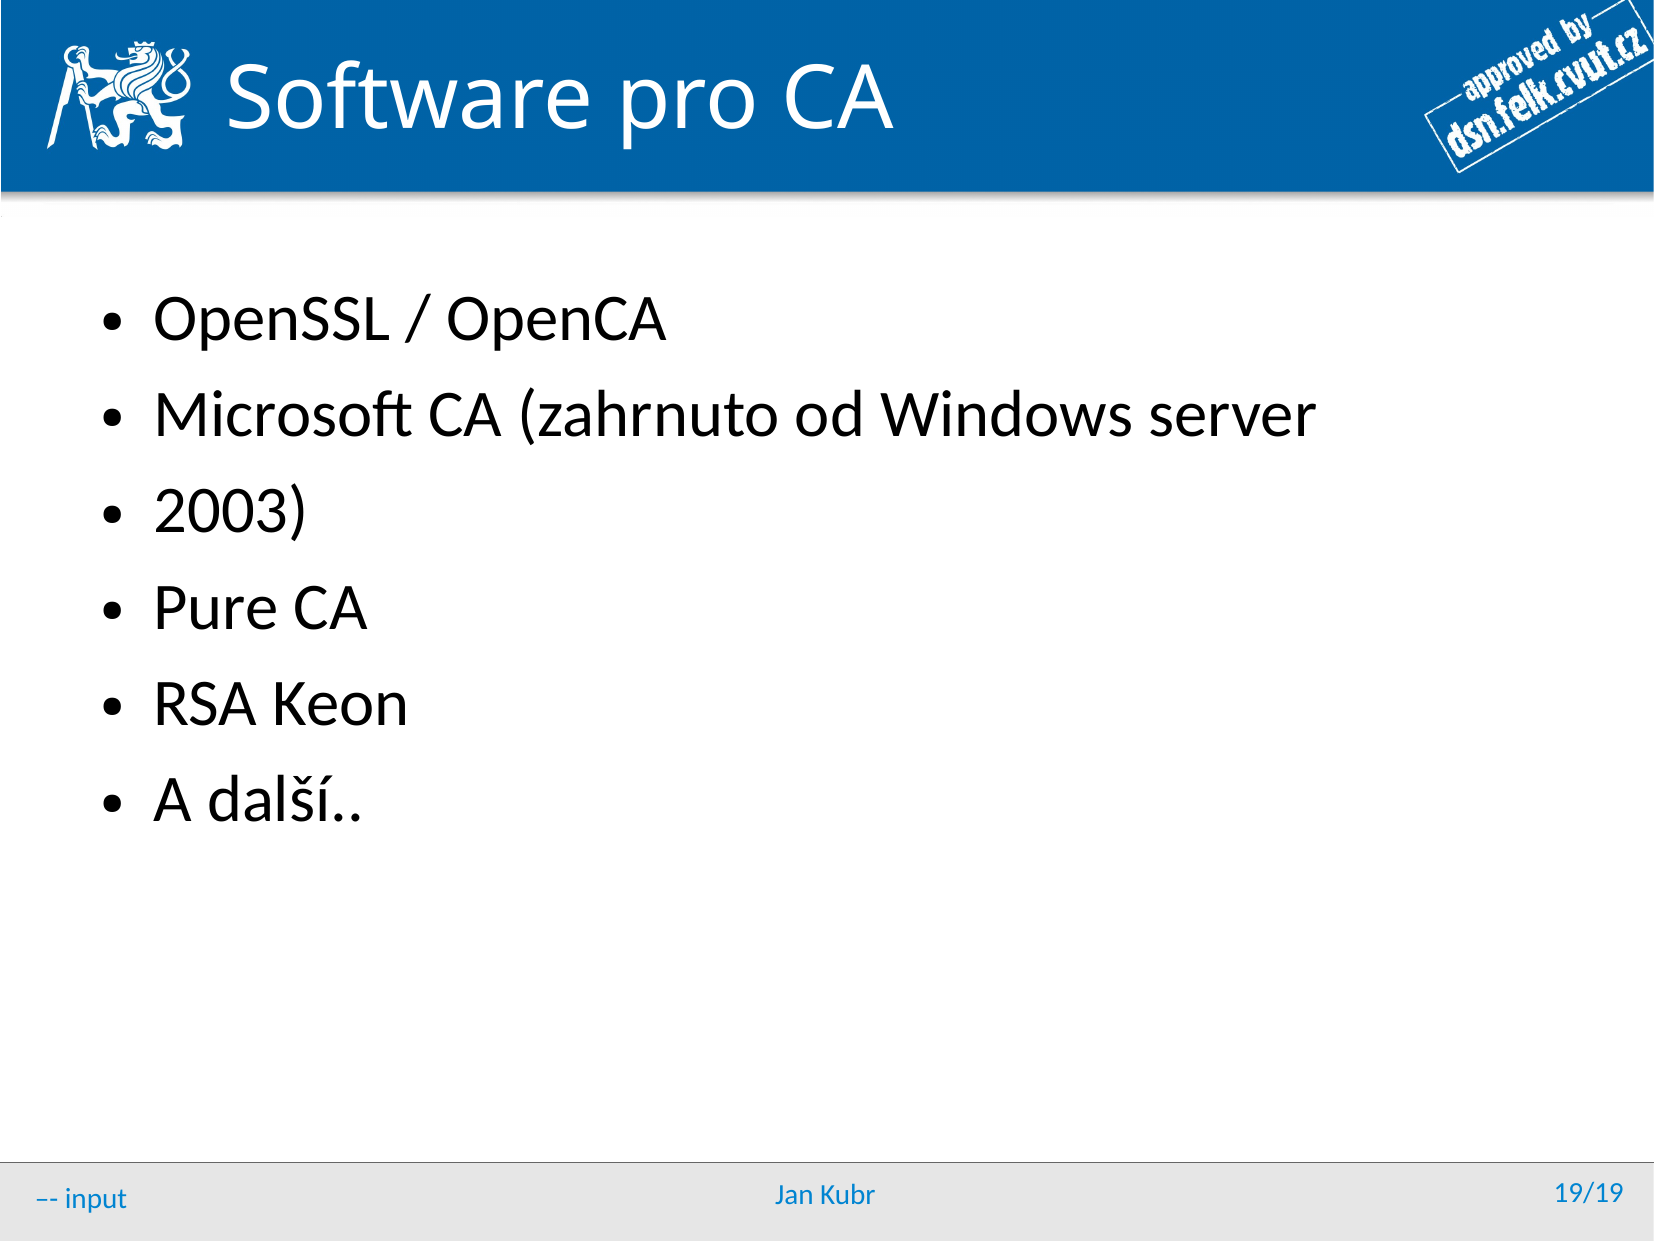

# Software pro CA
OpenSSL / OpenCA
Microsoft CA (zahrnuto od Windows server
2003)
Pure CA
RSA Keon
A další..
19
Jan Kubr
02/2006